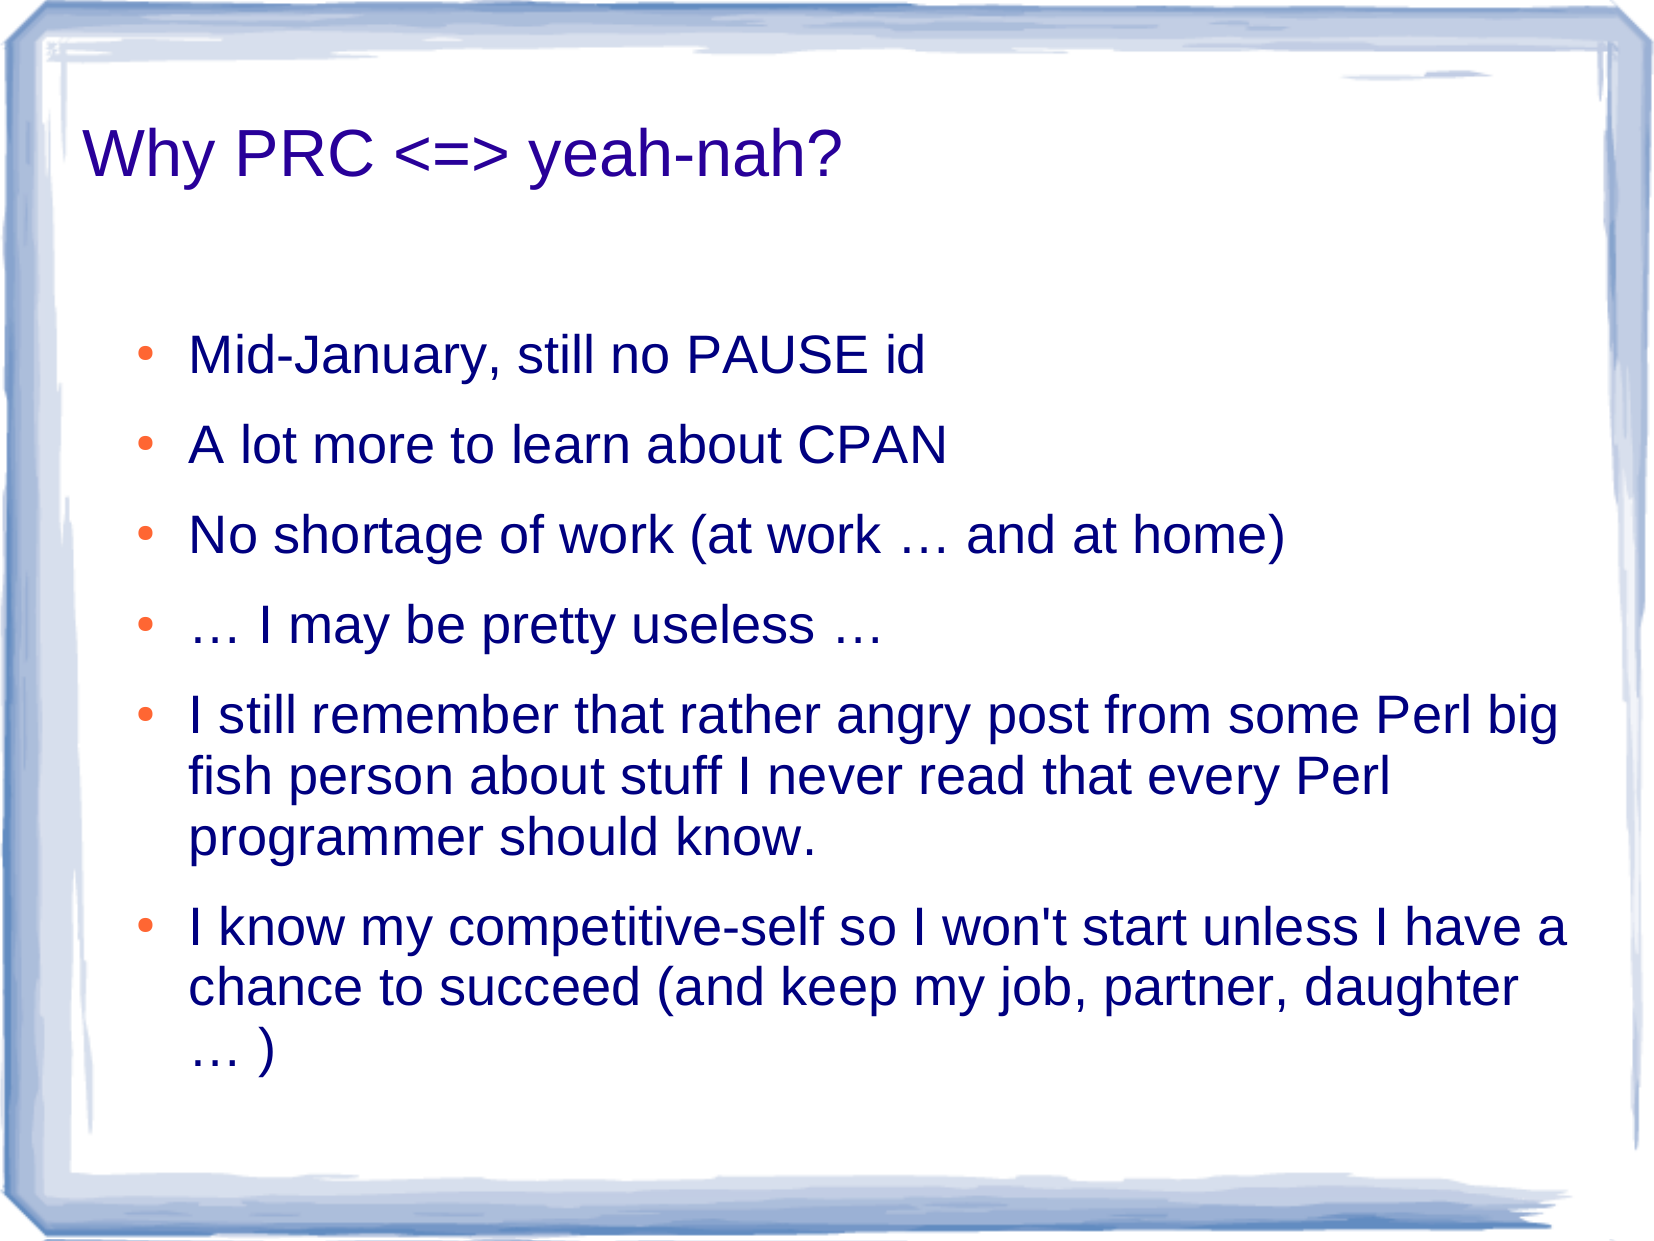

# Why PRC <=> yeah-nah?
Mid-January, still no PAUSE id
A lot more to learn about CPAN
No shortage of work (at work … and at home)
… I may be pretty useless …
I still remember that rather angry post from some Perl big fish person about stuff I never read that every Perl programmer should know.
I know my competitive-self so I won't start unless I have a chance to succeed (and keep my job, partner, daughter … )